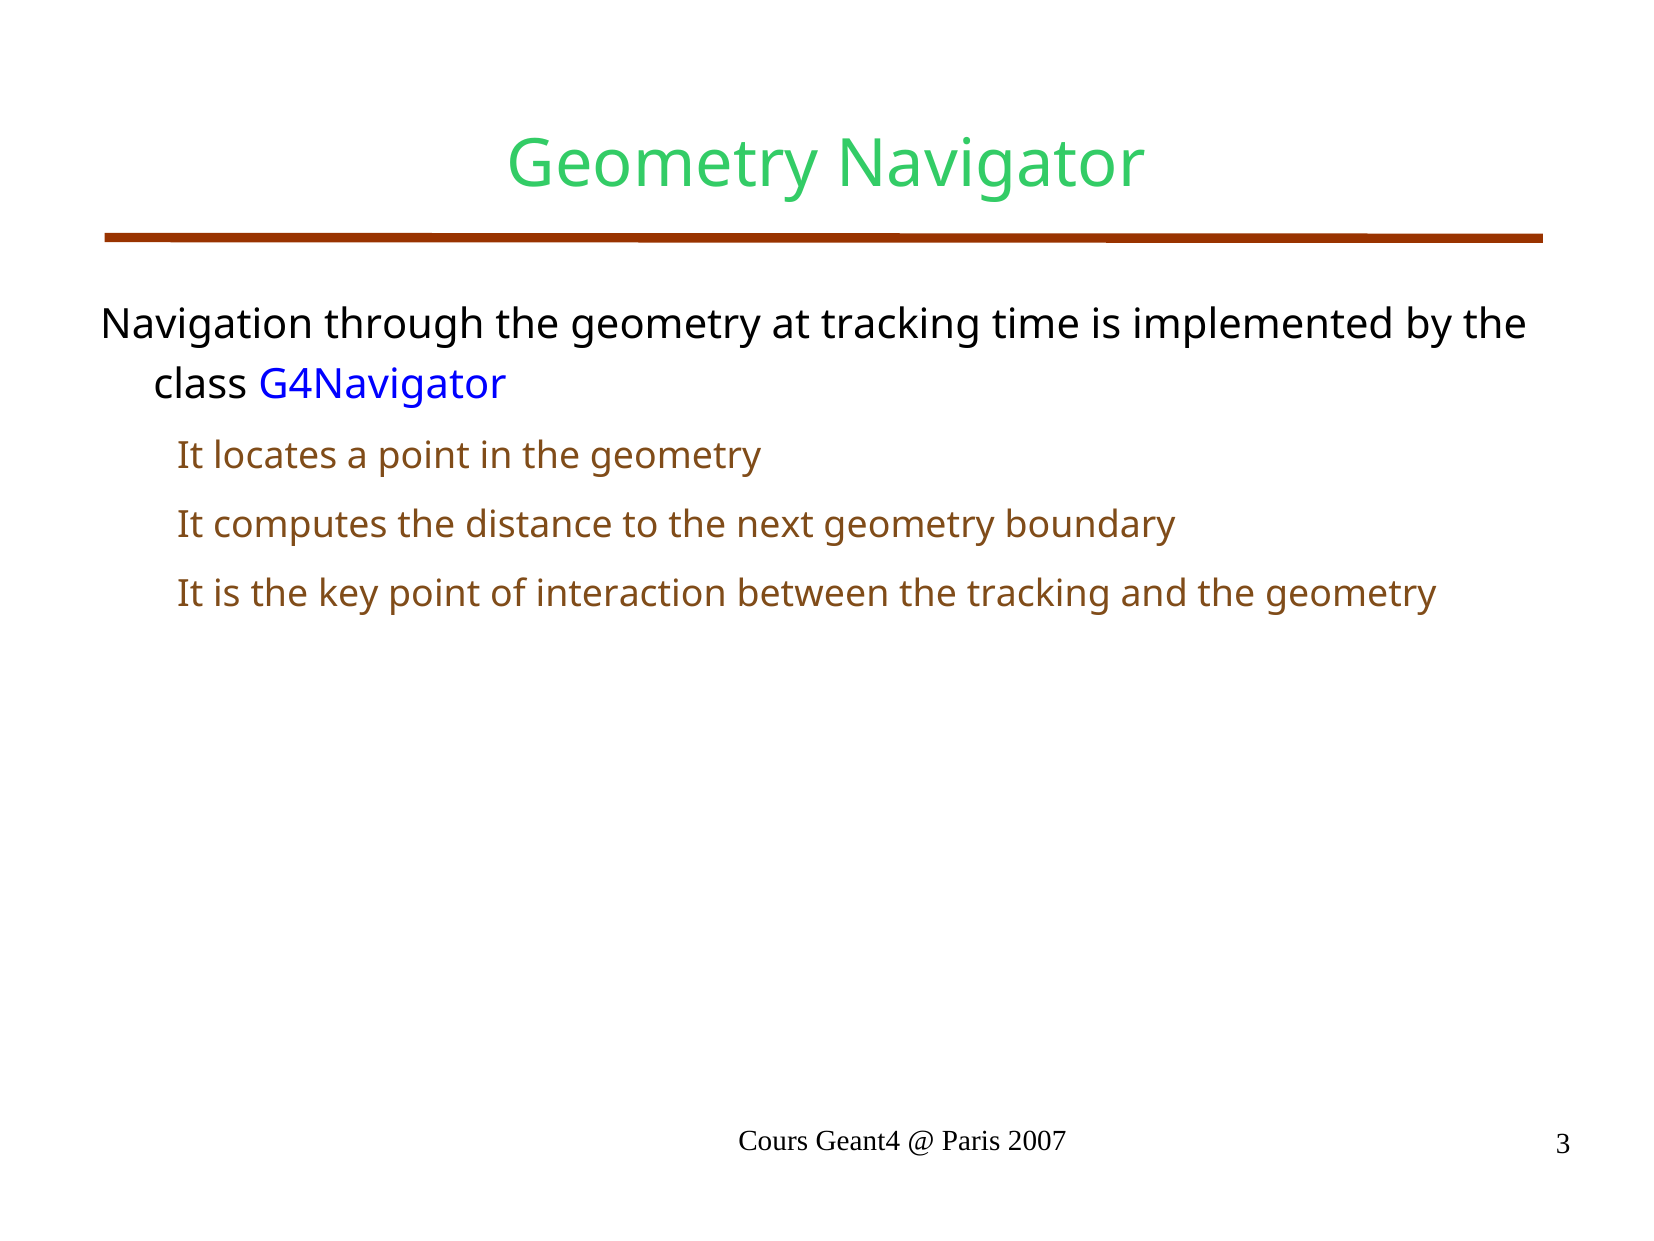

# Geometry Navigator
Navigation through the geometry at tracking time is implemented by the class G4Navigator
It locates a point in the geometry
It computes the distance to the next geometry boundary
It is the key point of interaction between the tracking and the geometry
Cours Geant4 @ Paris 2007
3